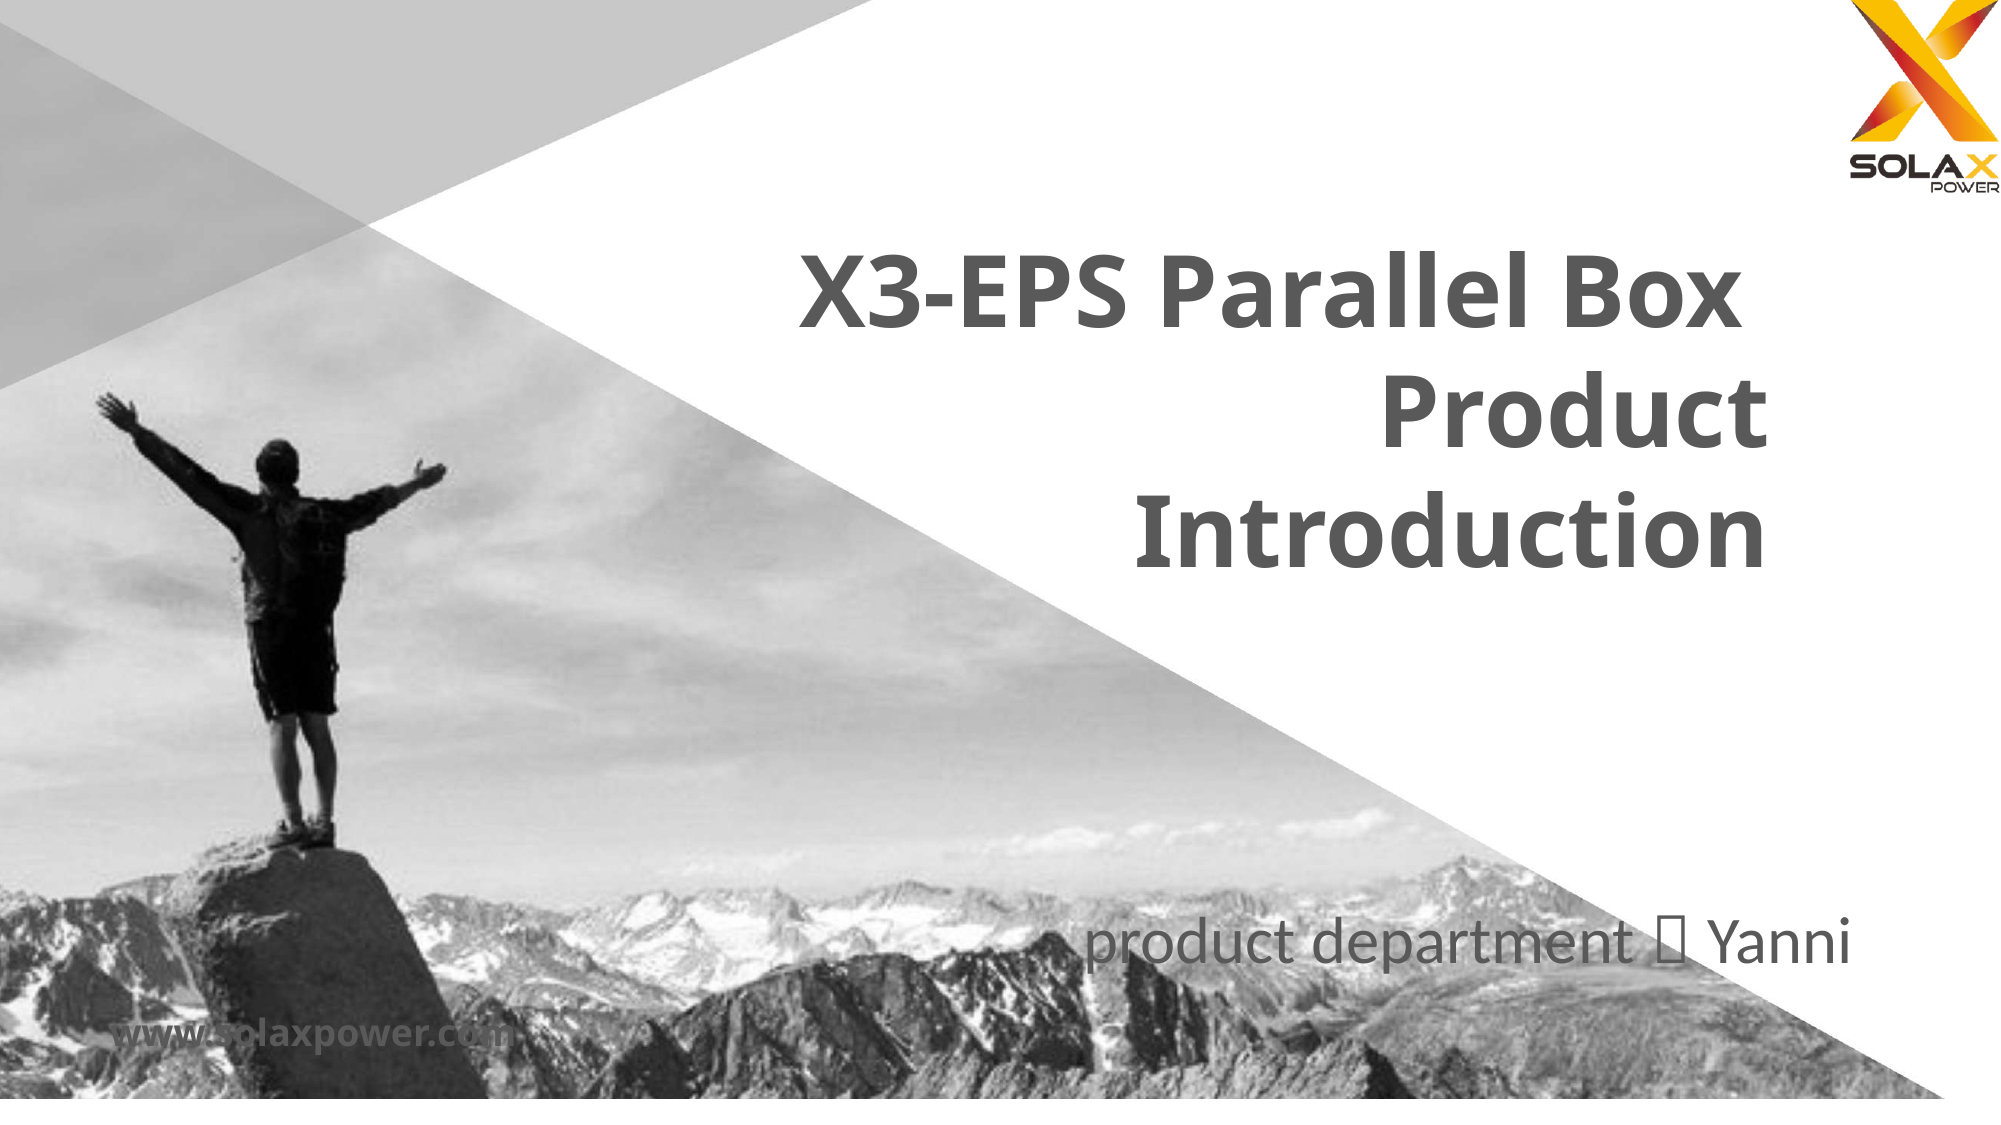

X3-EPS Parallel Box Product Introduction
product department：Yanni
www.solaxpower.com